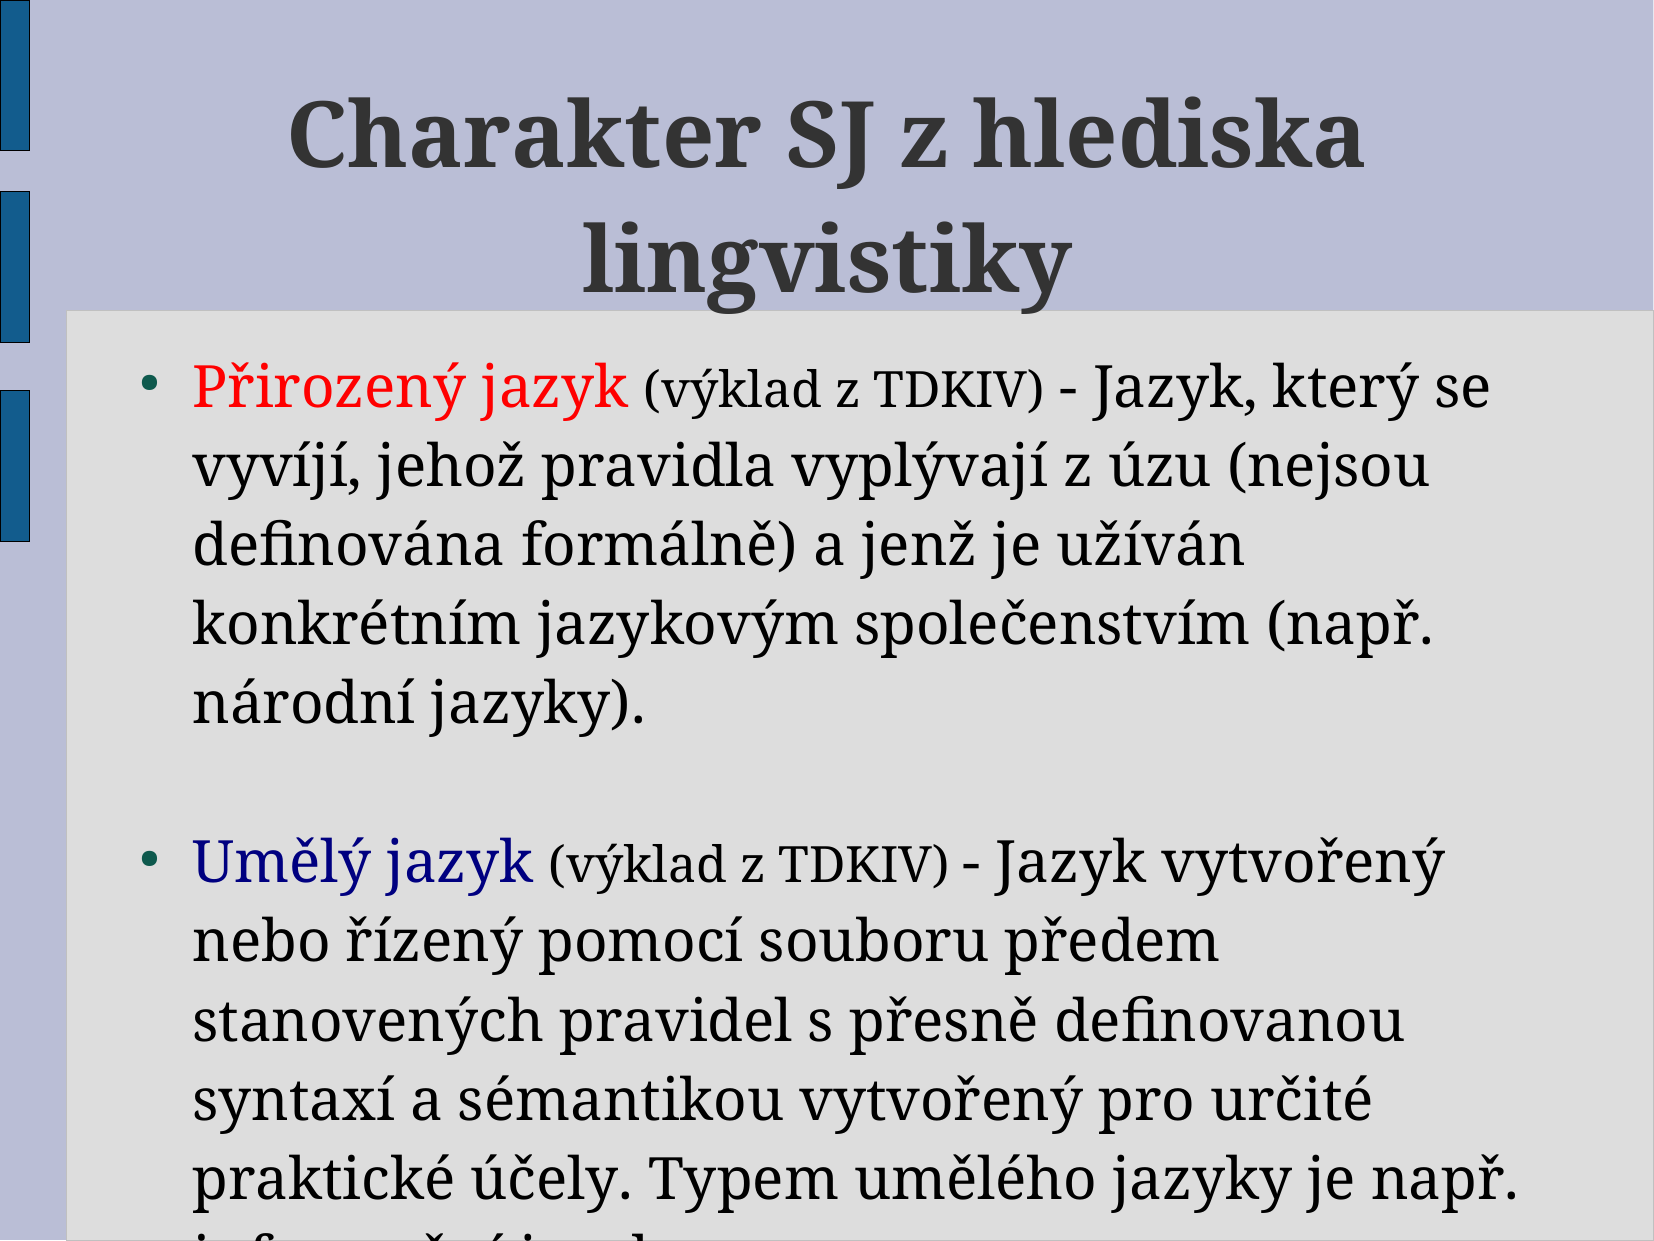

# Charakter SJ z hlediska lingvistiky
Přirozený jazyk (výklad z TDKIV) - Jazyk, který se vyvíjí, jehož pravidla vyplývají z úzu (nejsou definována formálně) a jenž je užíván konkrétním jazykovým společenstvím (např. národní jazyky).
Umělý jazyk (výklad z TDKIV) - Jazyk vytvořený nebo řízený pomocí souboru předem stanovených pravidel s přesně definovanou syntaxí a sémantikou vytvořený pro určité praktické účely. Typem umělého jazyky je např. informační jazyk.
SJ patří mezi informační jazyky, tj. umělé jazyky používané v rámci informačního systému.